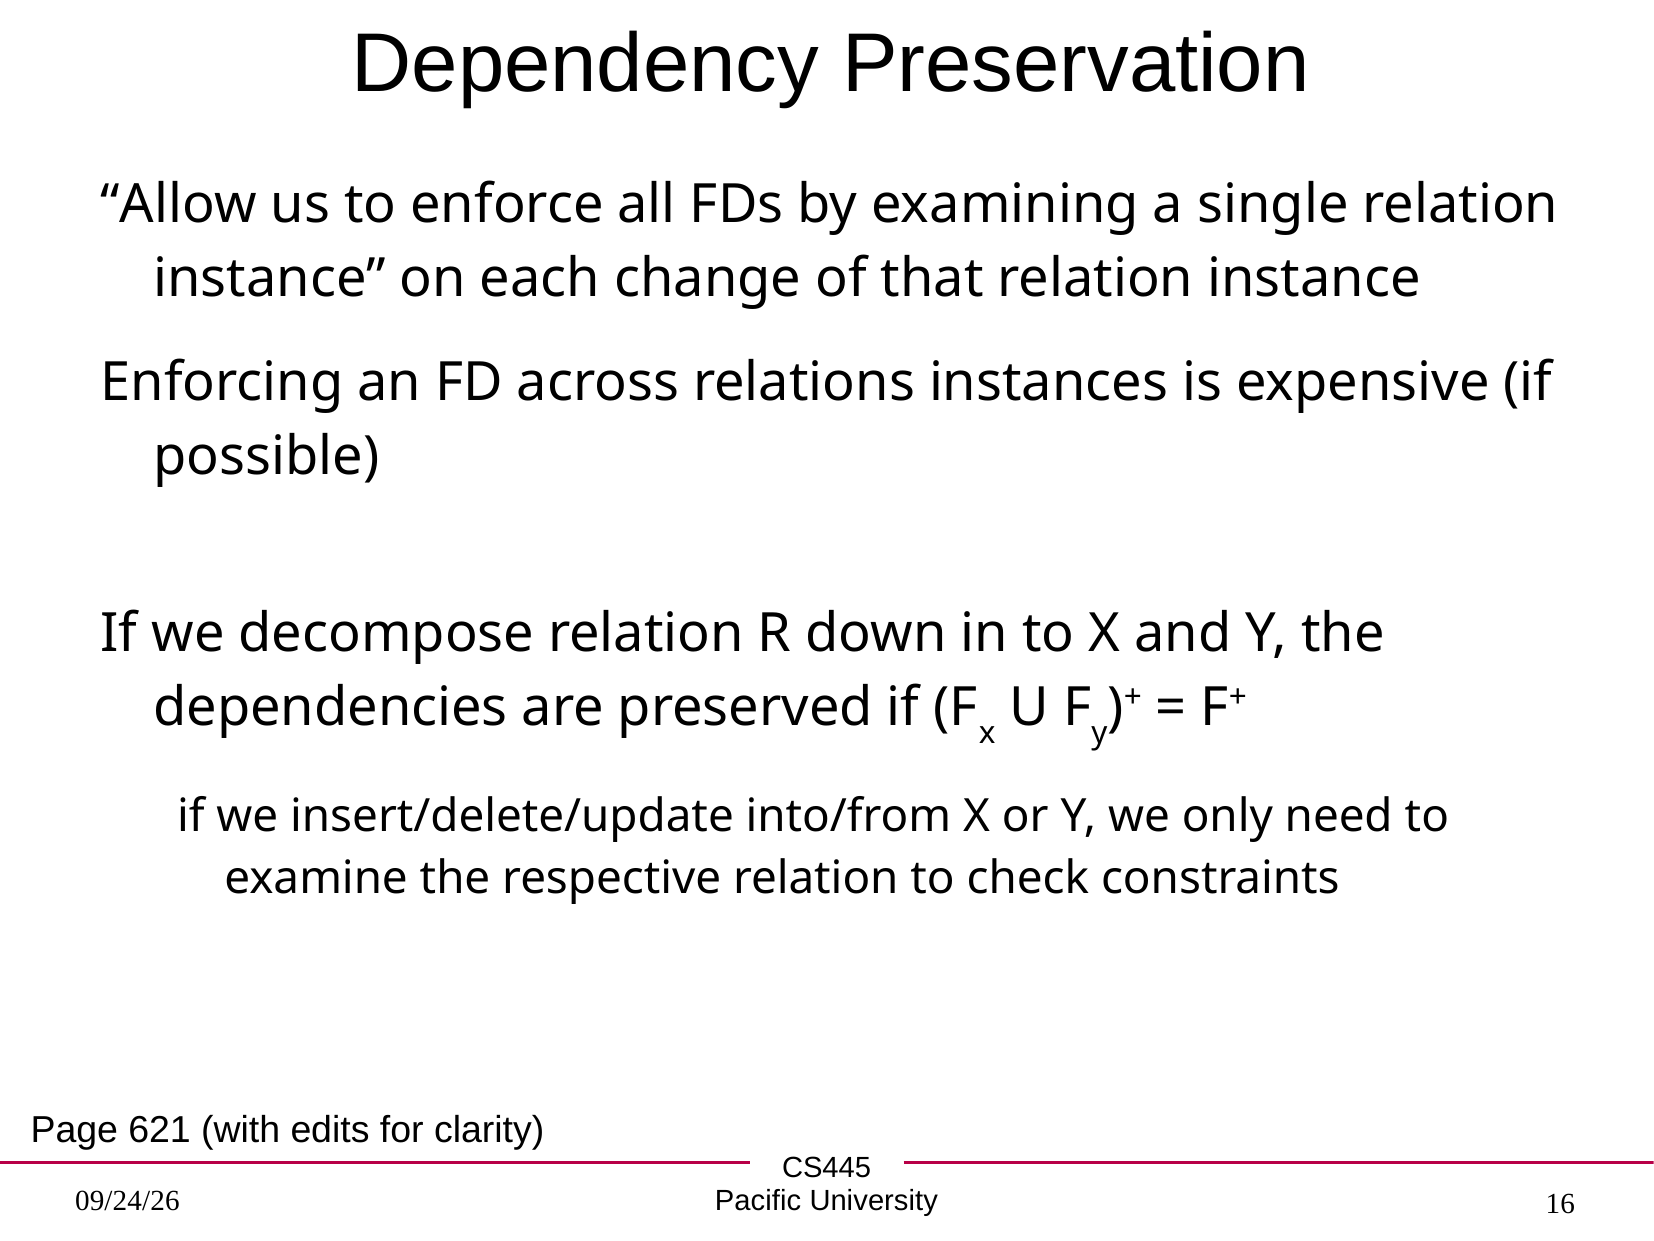

# Dependency Preservation
“Allow us to enforce all FDs by examining a single relation instance” on each change of that relation instance
Enforcing an FD across relations instances is expensive (if possible)
If we decompose relation R down in to X and Y, the dependencies are preserved if (Fx U Fy)+ = F+
if we insert/delete/update into/from X or Y, we only need to examine the respective relation to check constraints
Page 621 (with edits for clarity)